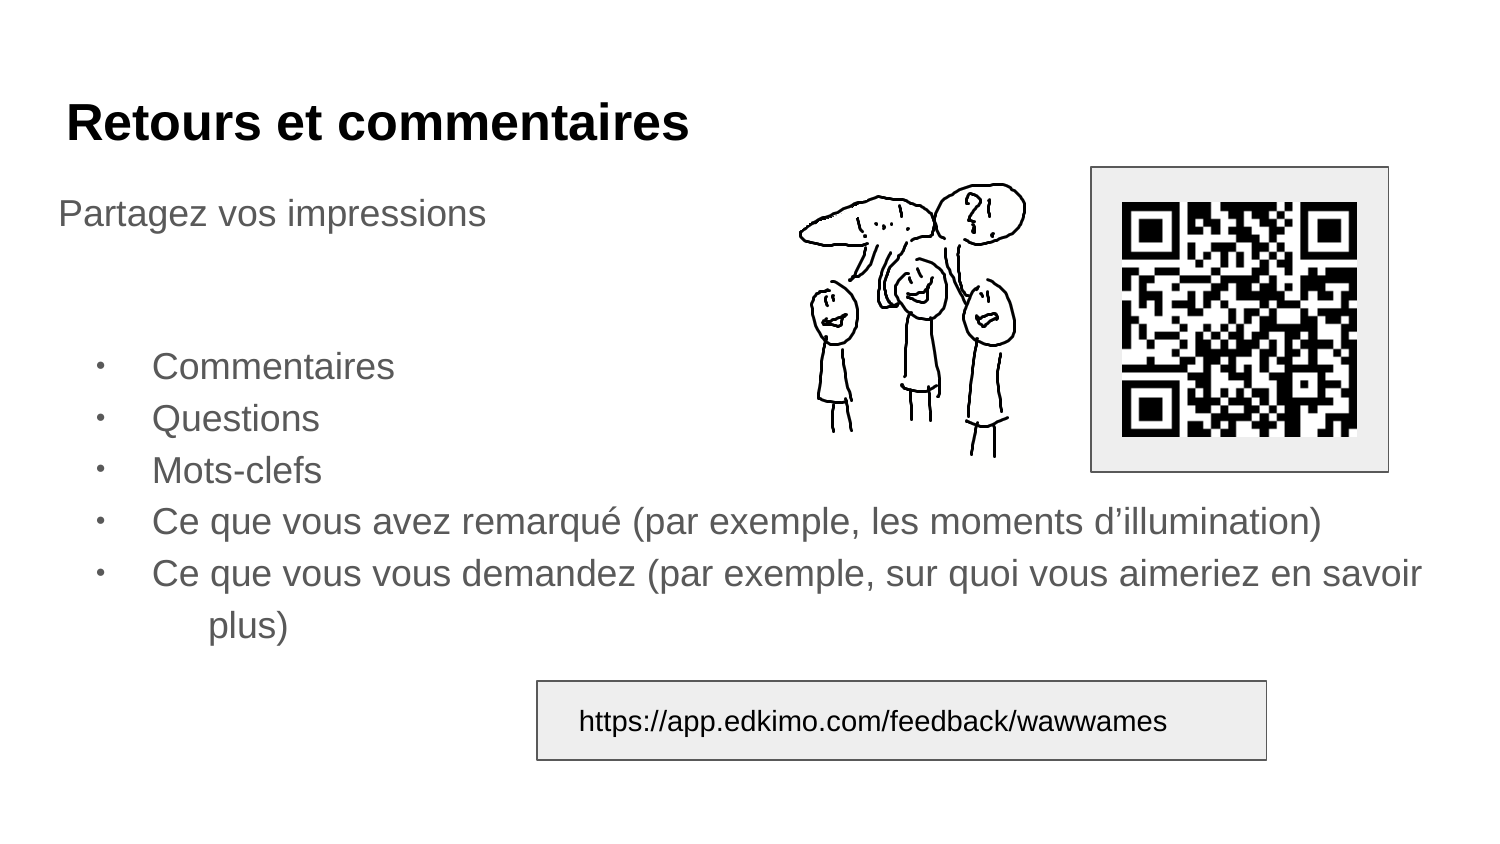

# Retours et commentaires
Partagez vos impressions
Commentaires
Questions
Mots-clefs
Ce que vous avez remarqué (par exemple, les moments d’illumination)
Ce que vous vous demandez (par exemple, sur quoi vous aimeriez en savoir plus)
https://app.edkimo.com/feedback/wawwames